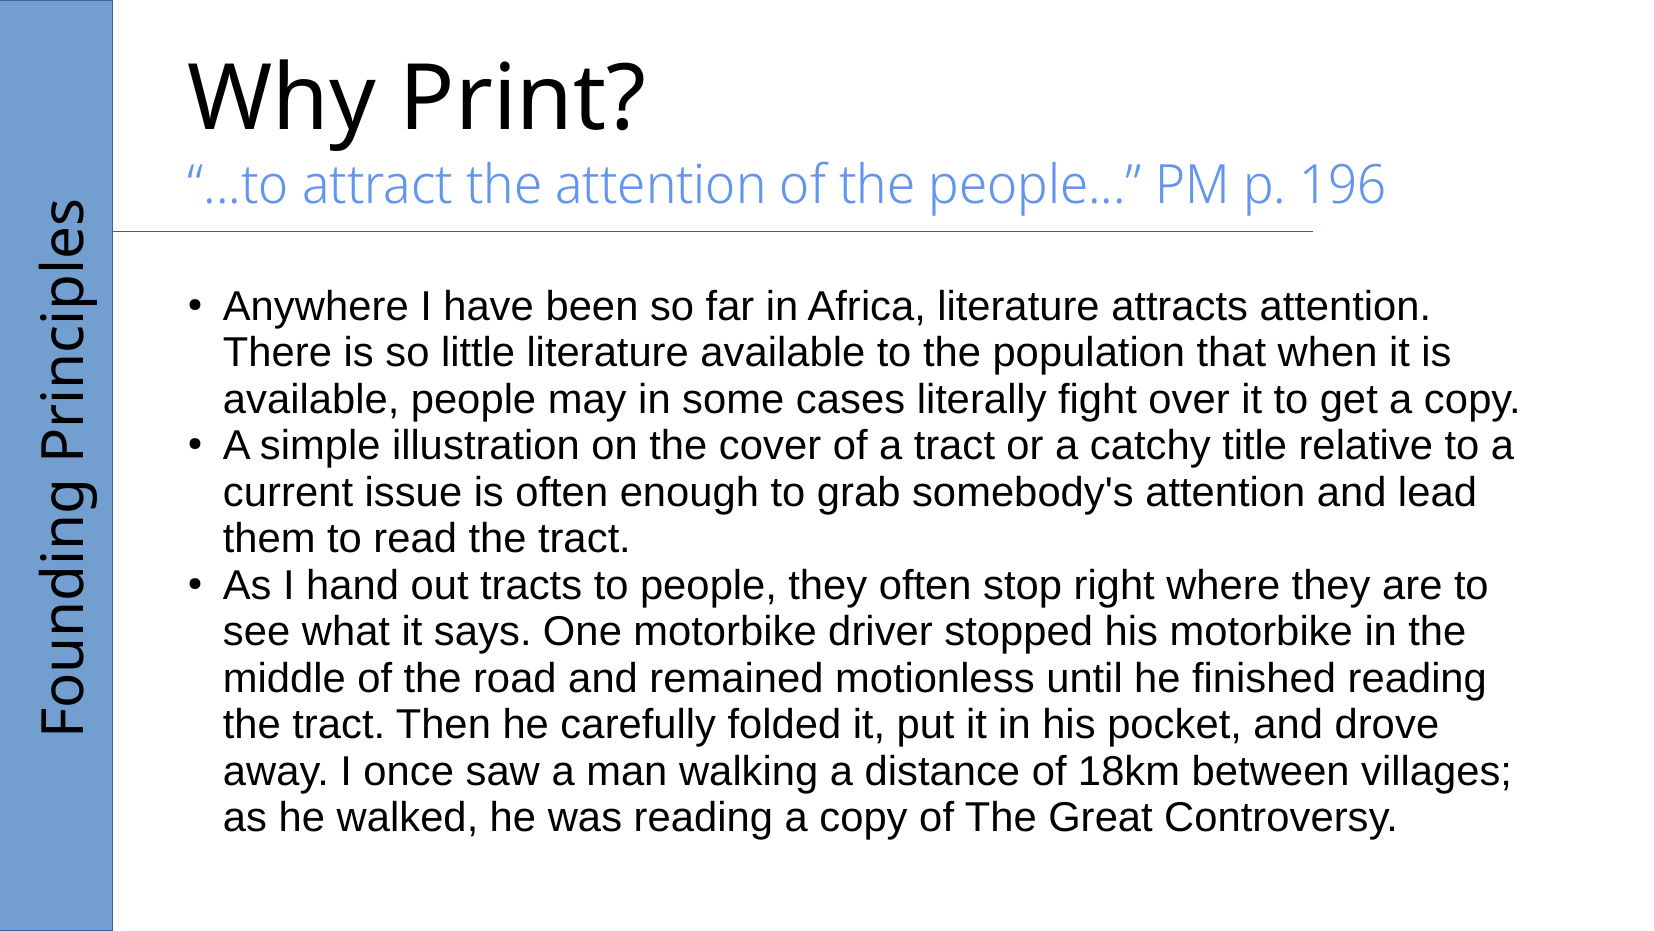

# Why Print?
“...to attract the attention of the people...” PM p. 196
Anywhere I have been so far in Africa, literature attracts attention. There is so little literature available to the population that when it is available, people may in some cases literally fight over it to get a copy.
A simple illustration on the cover of a tract or a catchy title relative to a current issue is often enough to grab somebody's attention and lead them to read the tract.
As I hand out tracts to people, they often stop right where they are to see what it says. One motorbike driver stopped his motorbike in the middle of the road and remained motionless until he finished reading the tract. Then he carefully folded it, put it in his pocket, and drove away. I once saw a man walking a distance of 18km between villages; as he walked, he was reading a copy of The Great Controversy.
Founding Principles